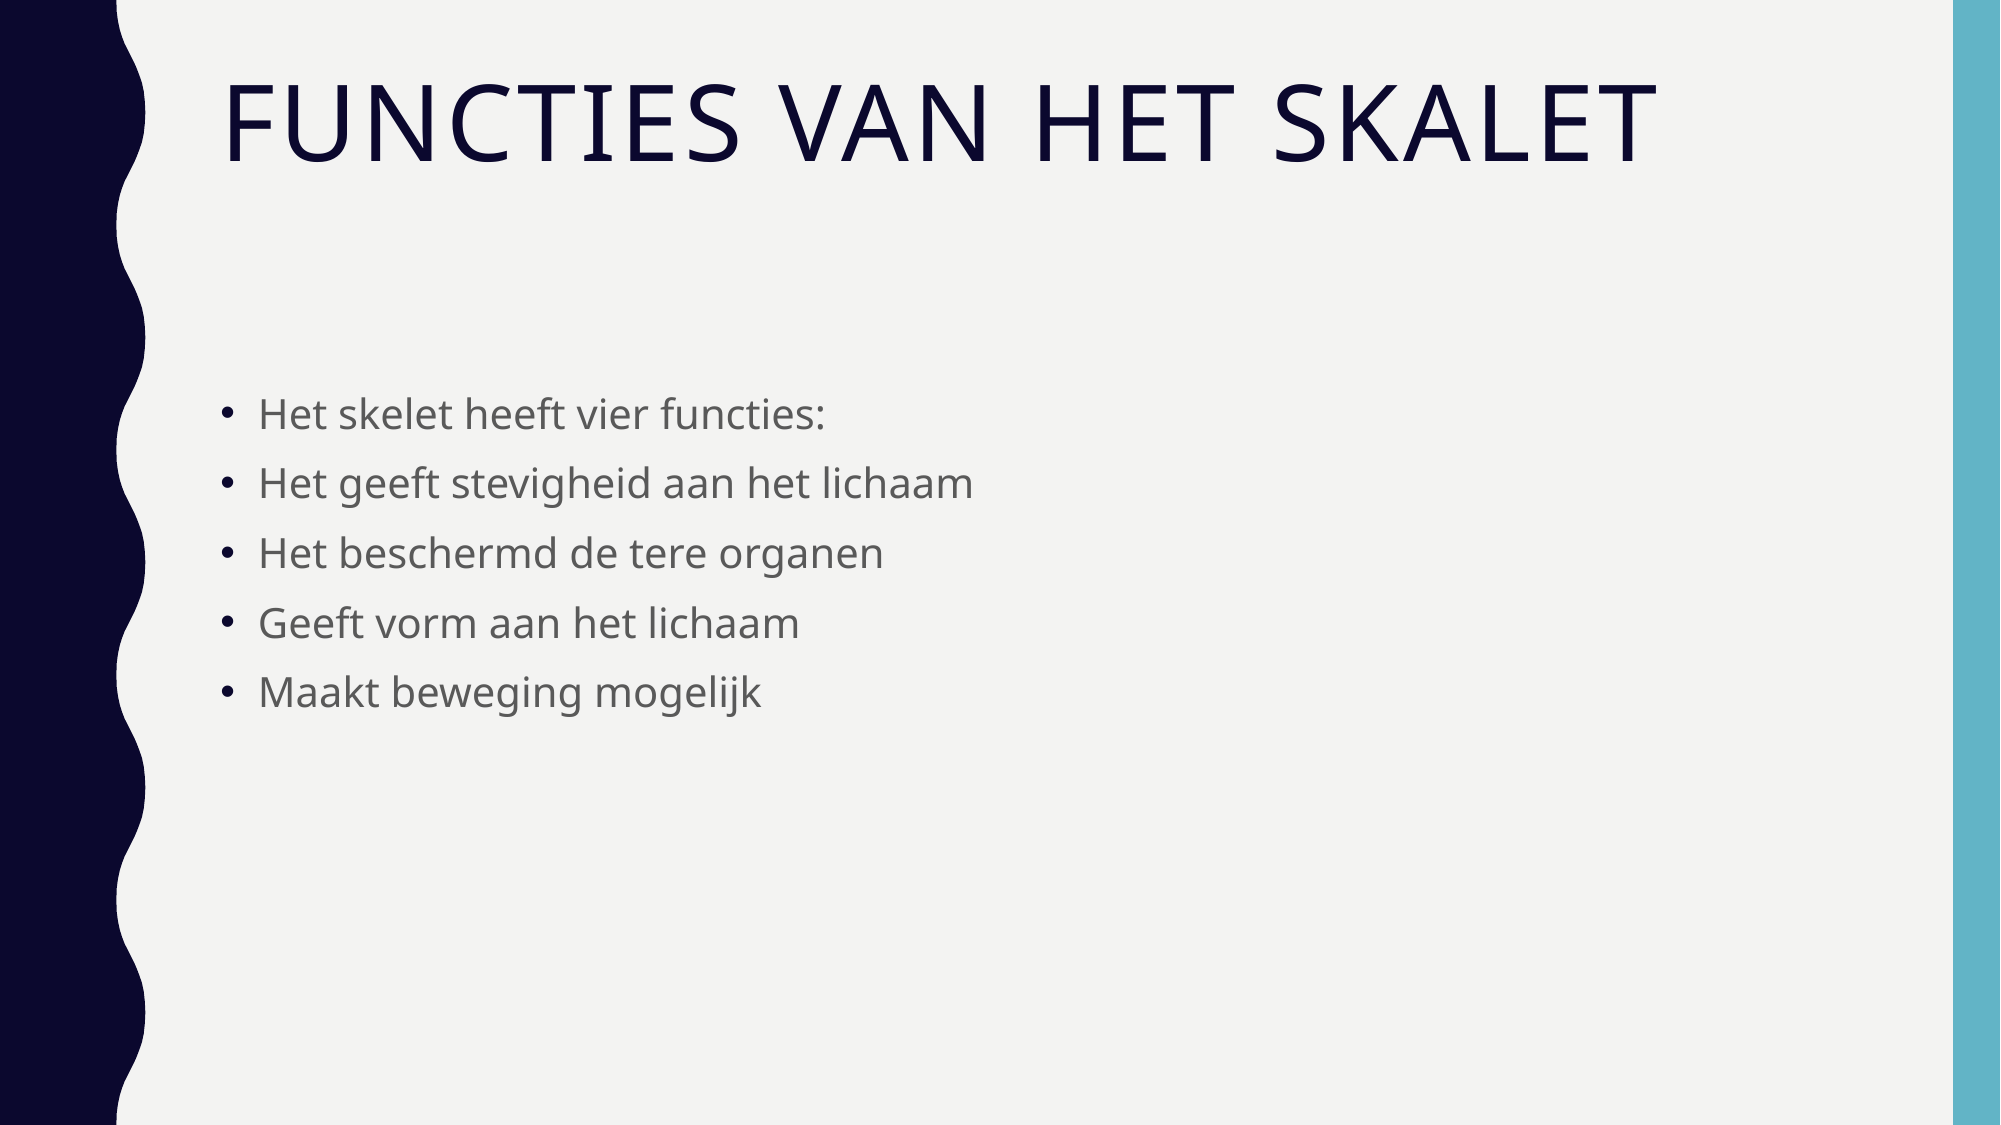

# Functies van het skalet
Het skelet heeft vier functies:
Het geeft stevigheid aan het lichaam
Het beschermd de tere organen
Geeft vorm aan het lichaam
Maakt beweging mogelijk